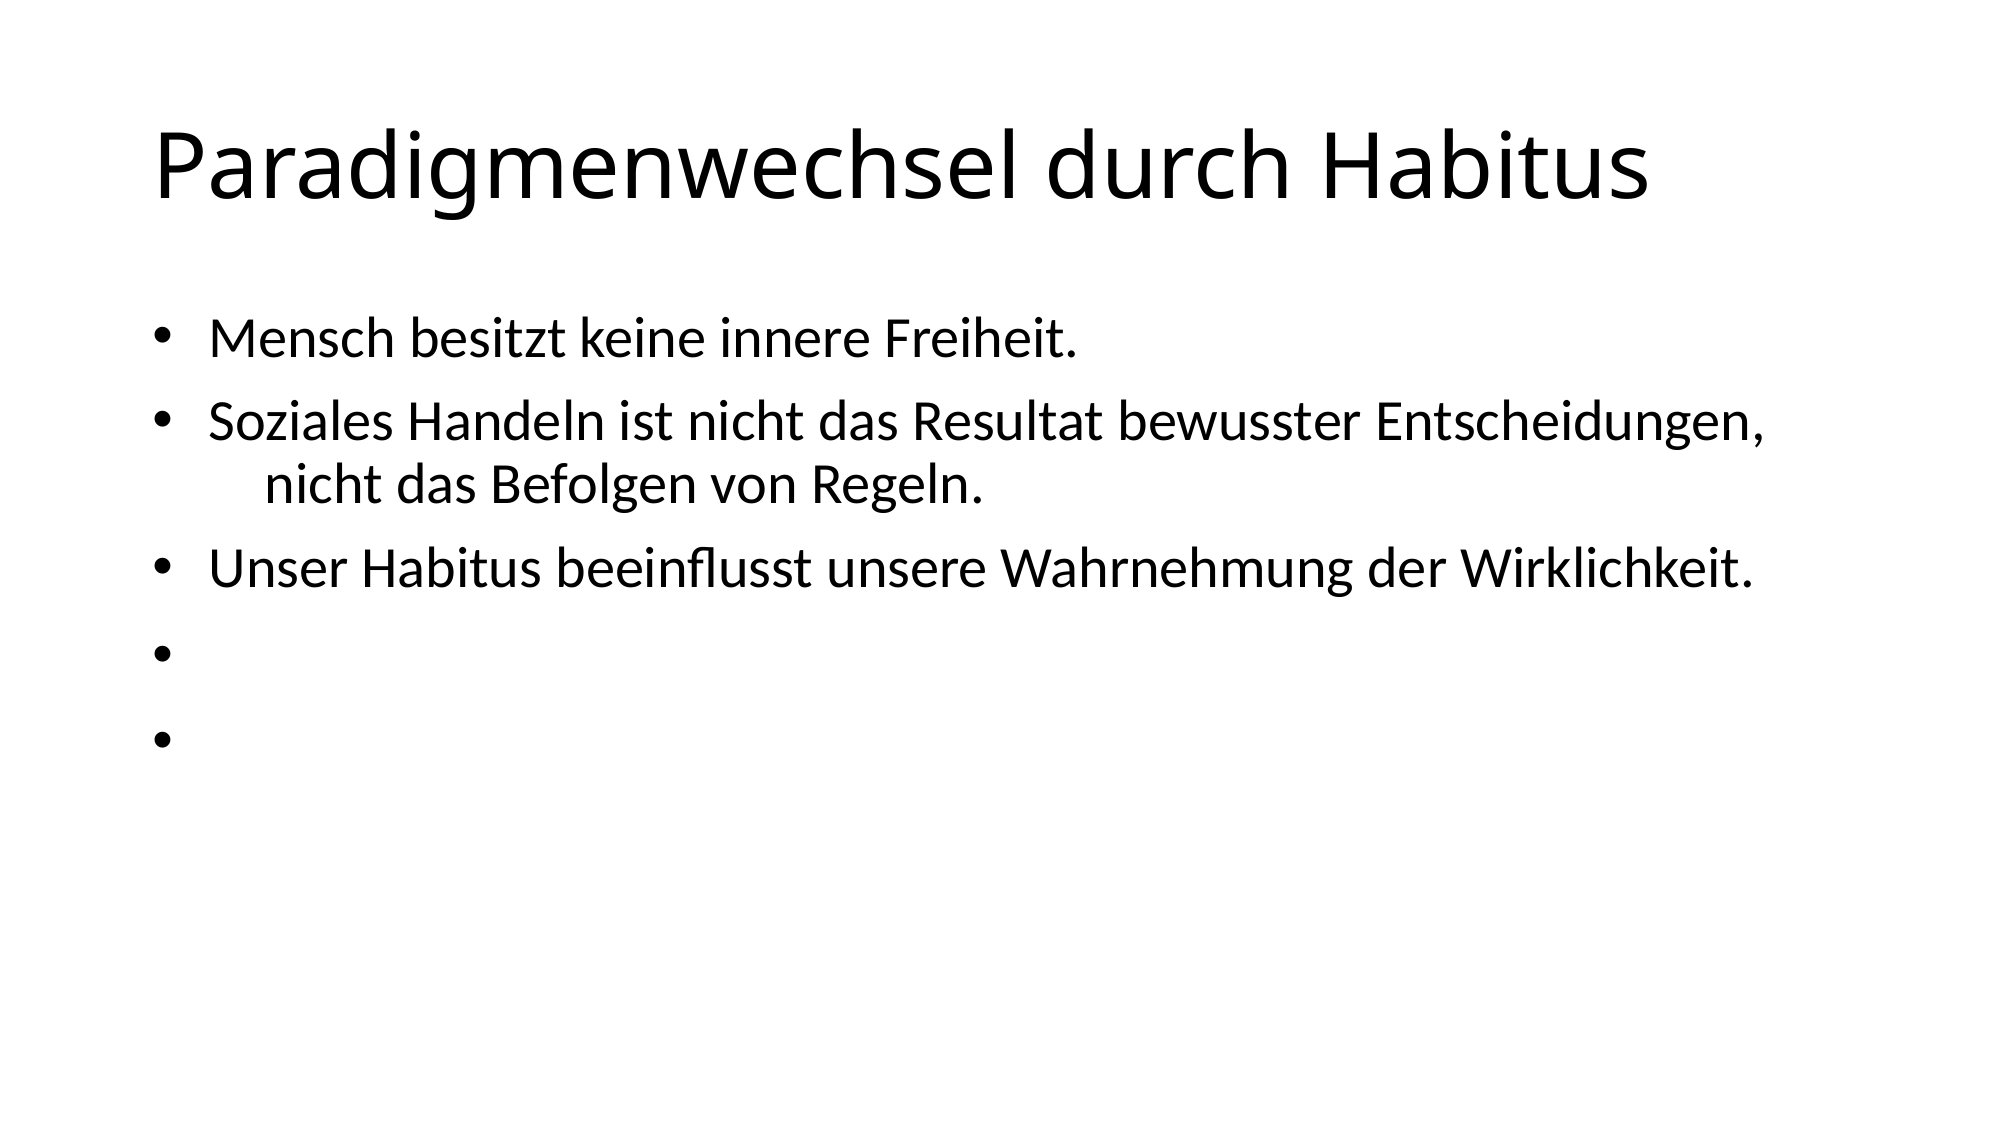

# Paradigmenwechsel durch Habitus
Mensch besitzt keine innere Freiheit.
Soziales Handeln ist nicht das Resultat bewusster Entscheidungen, nicht das Befolgen von Regeln.
Unser Habitus beeinflusst unsere Wahrnehmung der Wirklichkeit.